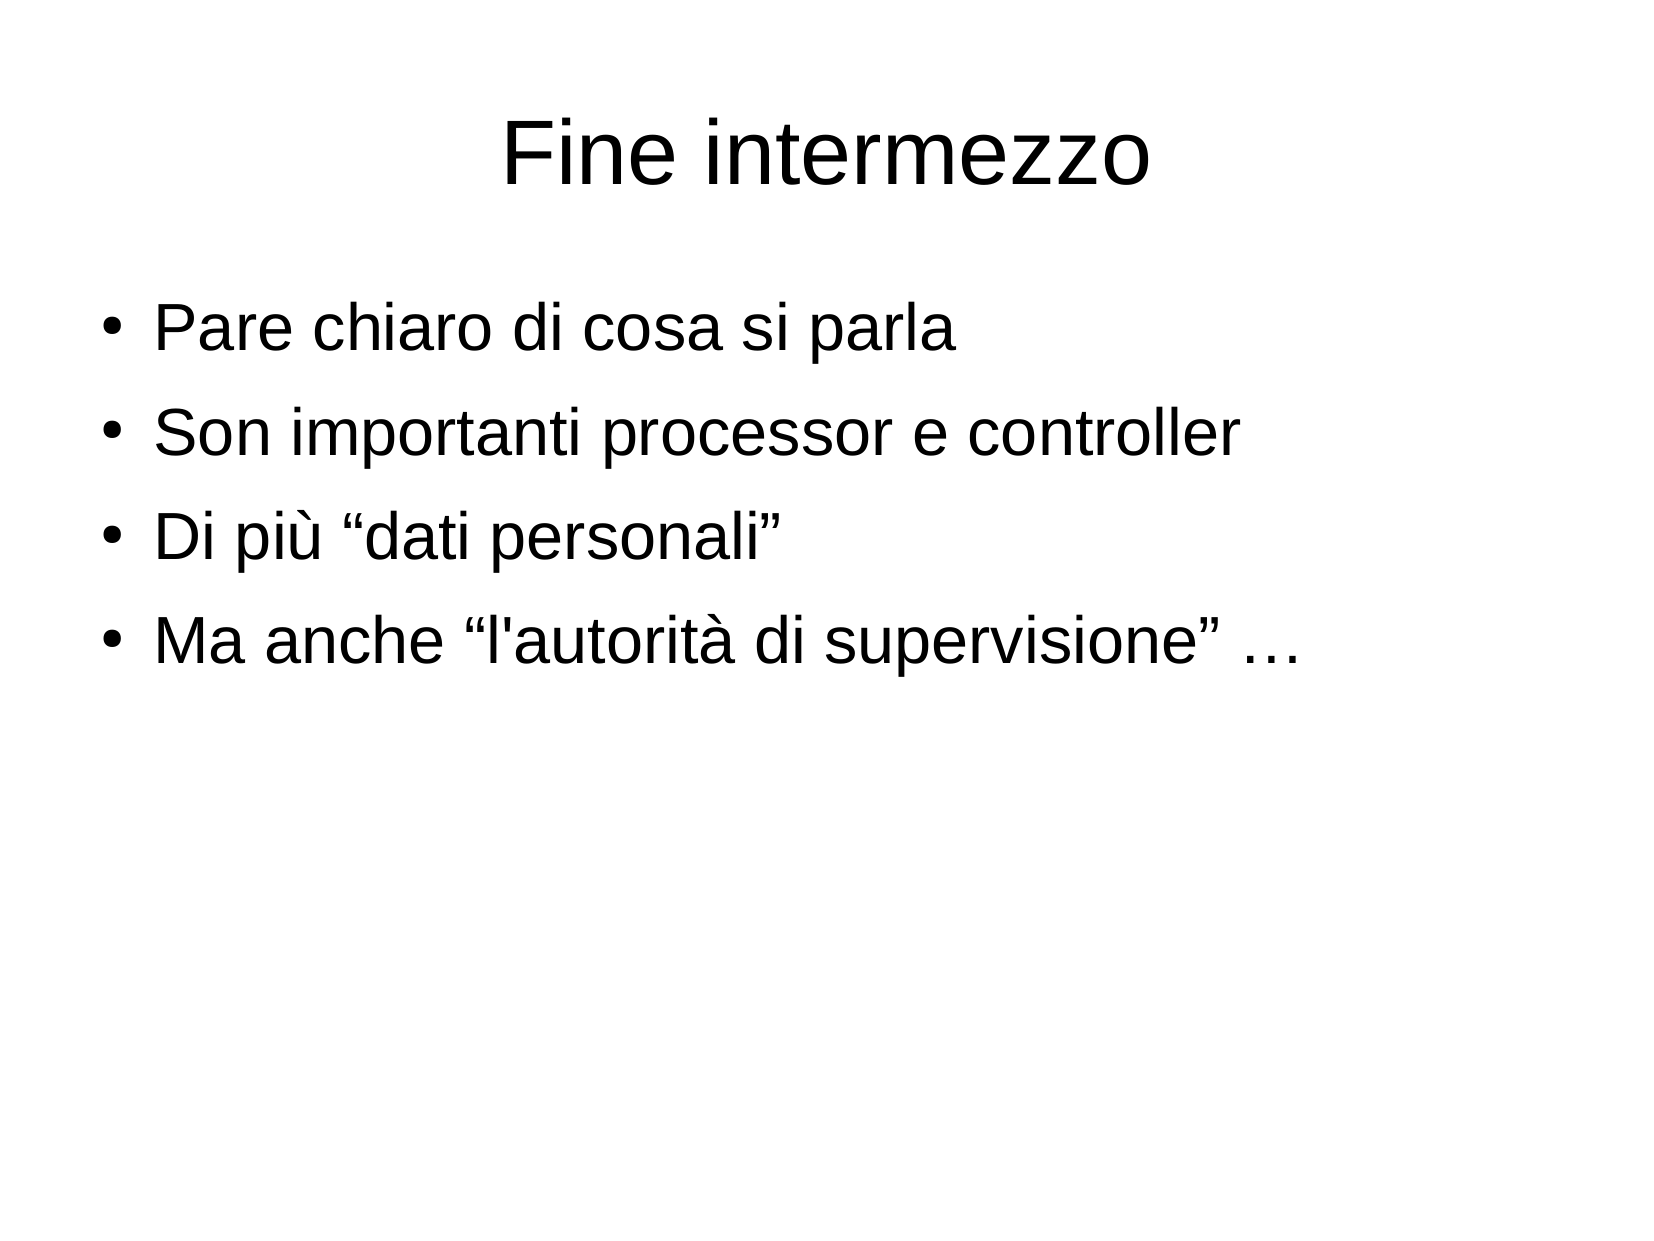

# Fine intermezzo
Pare chiaro di cosa si parla
Son importanti processor e controller
Di più “dati personali”
Ma anche “l'autorità di supervisione” …